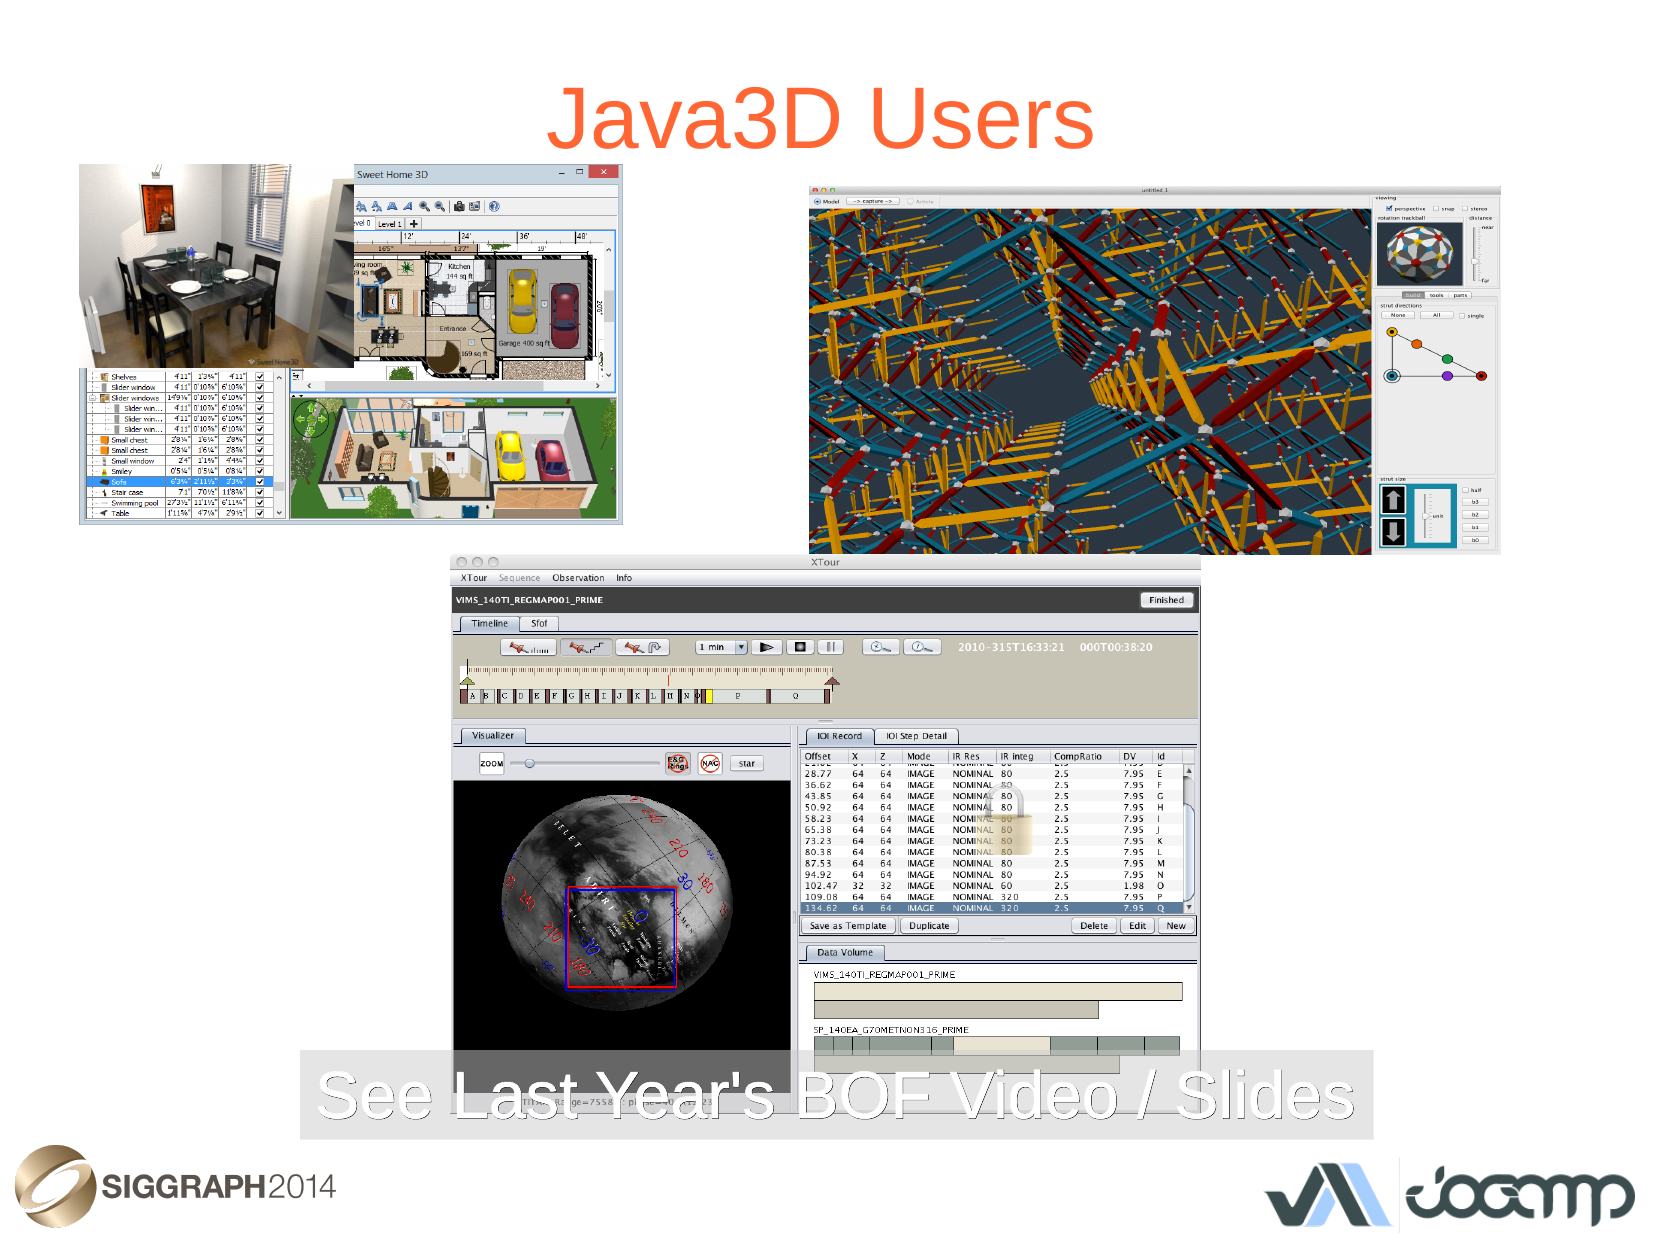

# Java3D Users
See Last Year's BOF Video / Slides